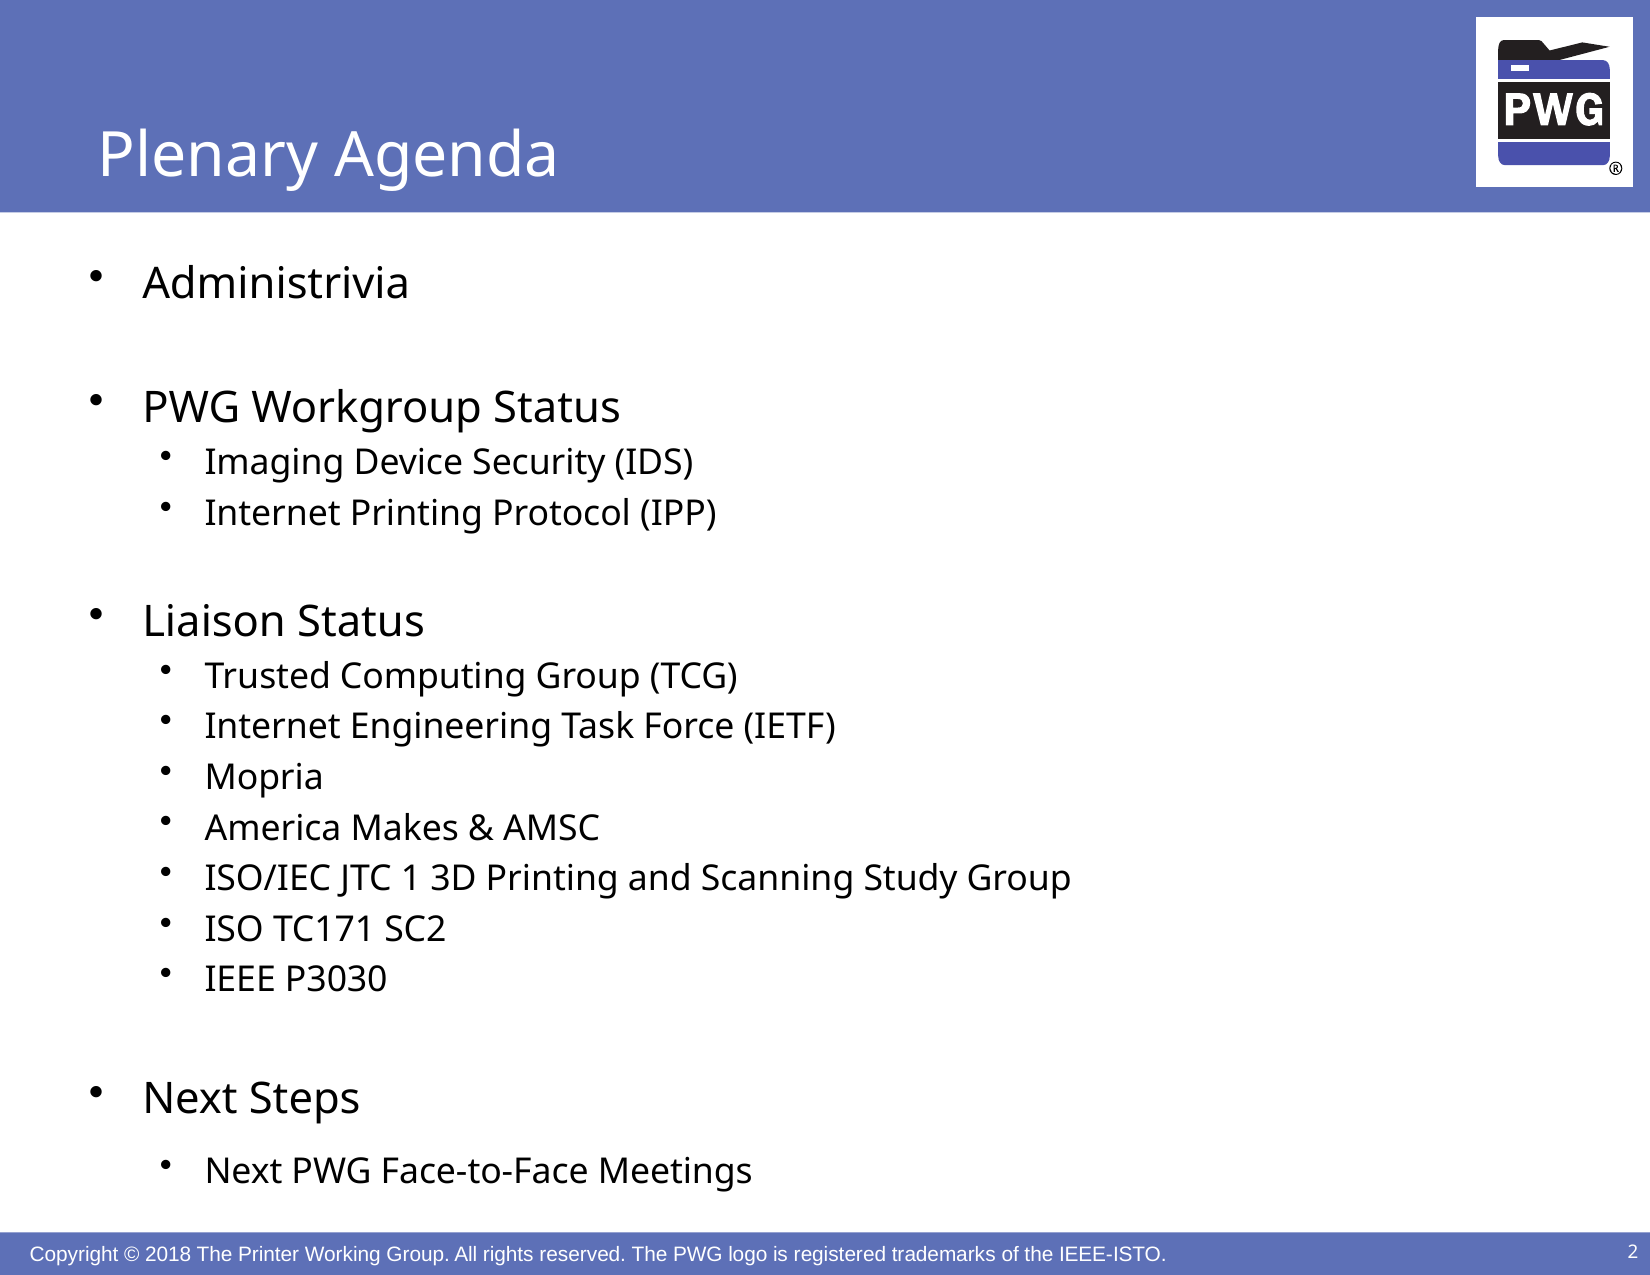

# Plenary Agenda
Administrivia
PWG Workgroup Status
Imaging Device Security (IDS)
Internet Printing Protocol (IPP)
Liaison Status
Trusted Computing Group (TCG)
Internet Engineering Task Force (IETF)
Mopria
America Makes & AMSC
ISO/IEC JTC 1 3D Printing and Scanning Study Group
ISO TC171 SC2
IEEE P3030
Next Steps
Next PWG Face-to-Face Meetings